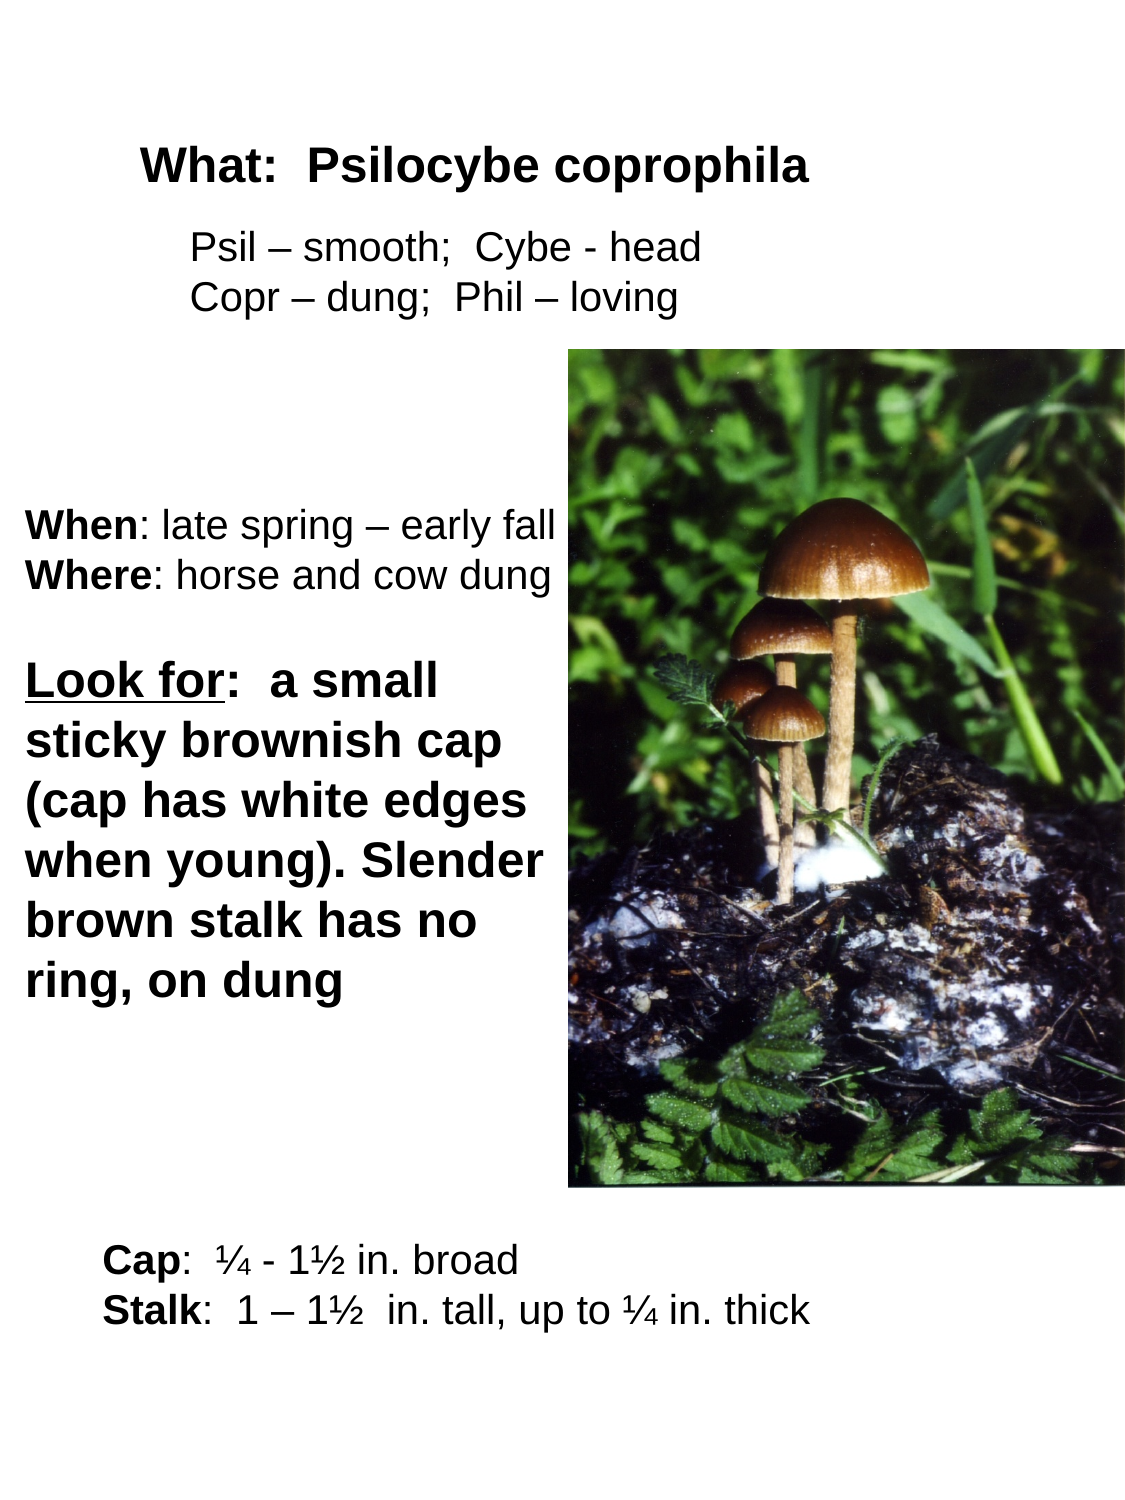

What: Psilocybe coprophila
Psil – smooth; Cybe - head
Copr – dung; Phil – loving
When: late spring – early fall
Where: horse and cow dung
Look for: a small sticky brownish cap (cap has white edges when young). Slender brown stalk has no ring, on dung
Cap: ¼ - 1½ in. broad
Stalk: 1 – 1½ in. tall, up to ¼ in. thick